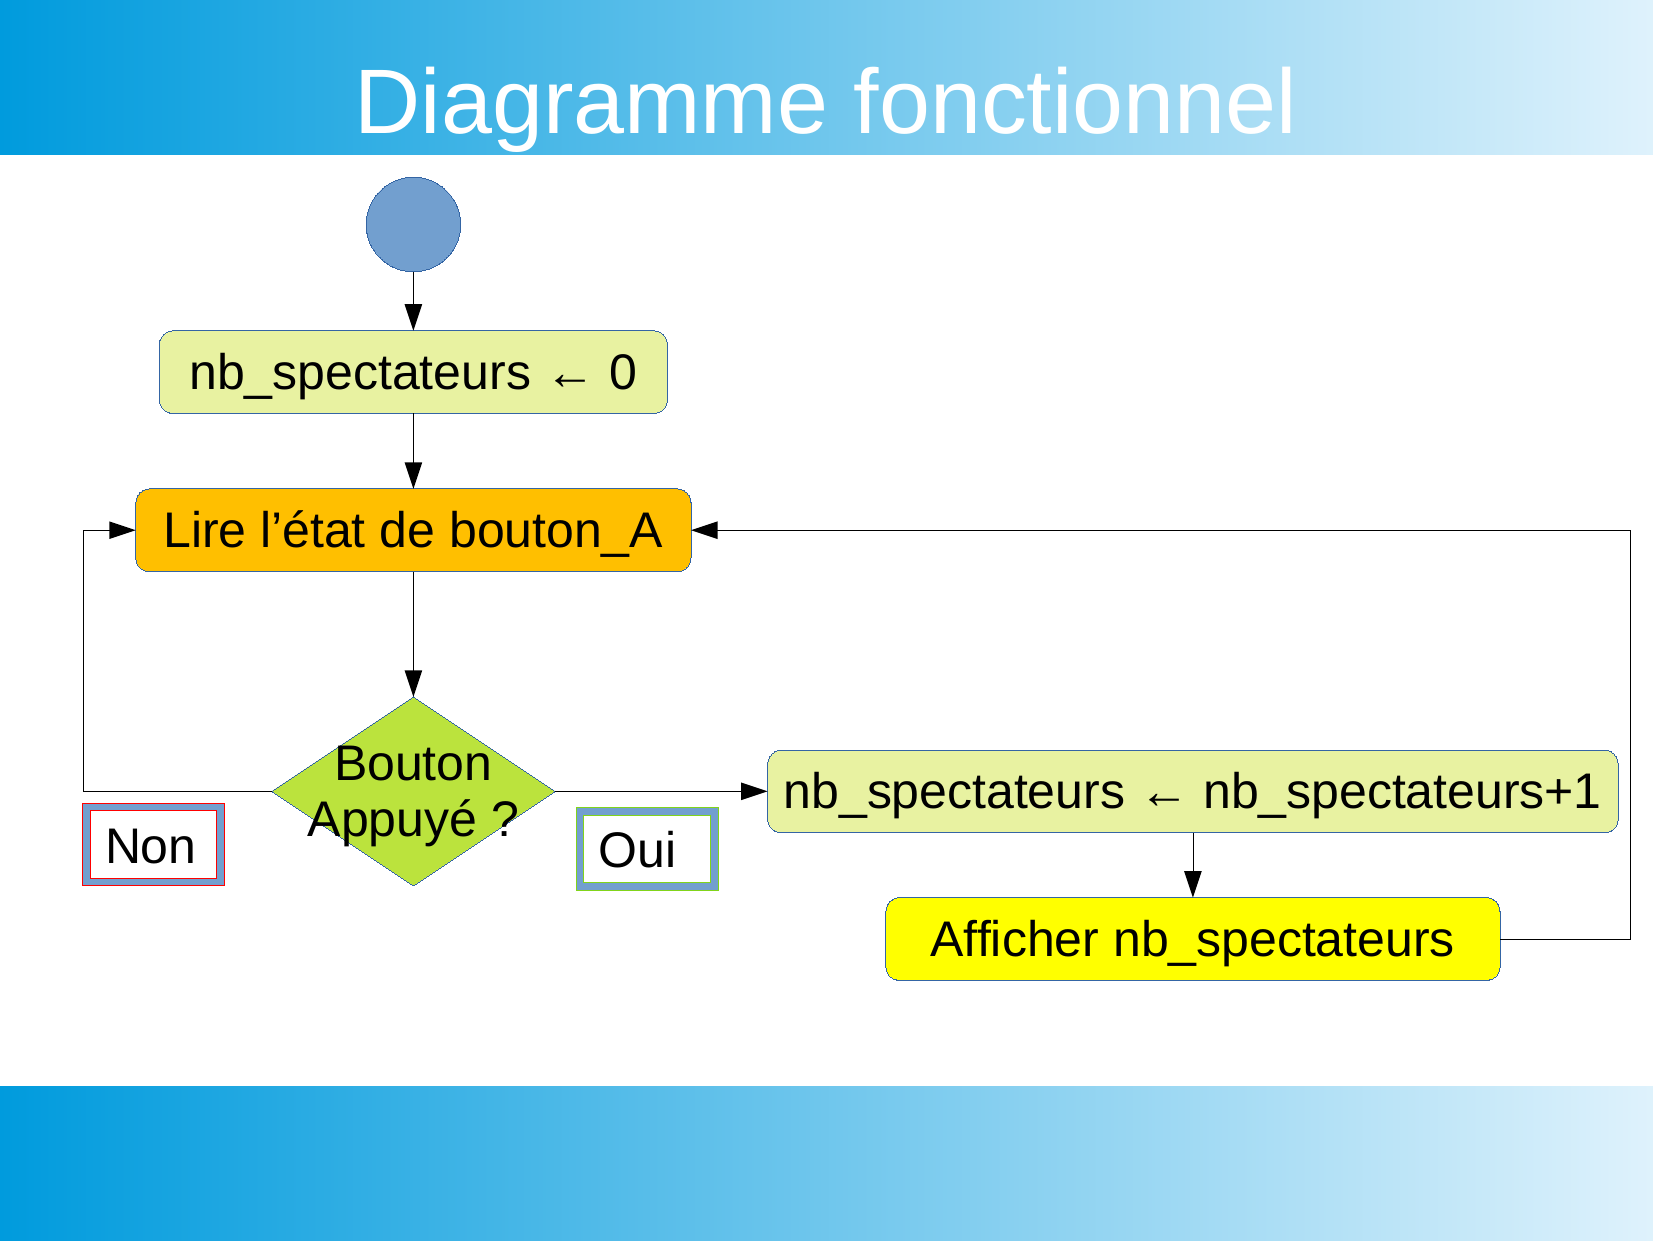

# Diagramme fonctionnel
nb_spectateurs ← 0
Lire l’état de bouton_A
Bouton
Appuyé ?
nb_spectateurs ← nb_spectateurs+1
Non
Oui
Afficher nb_spectateurs